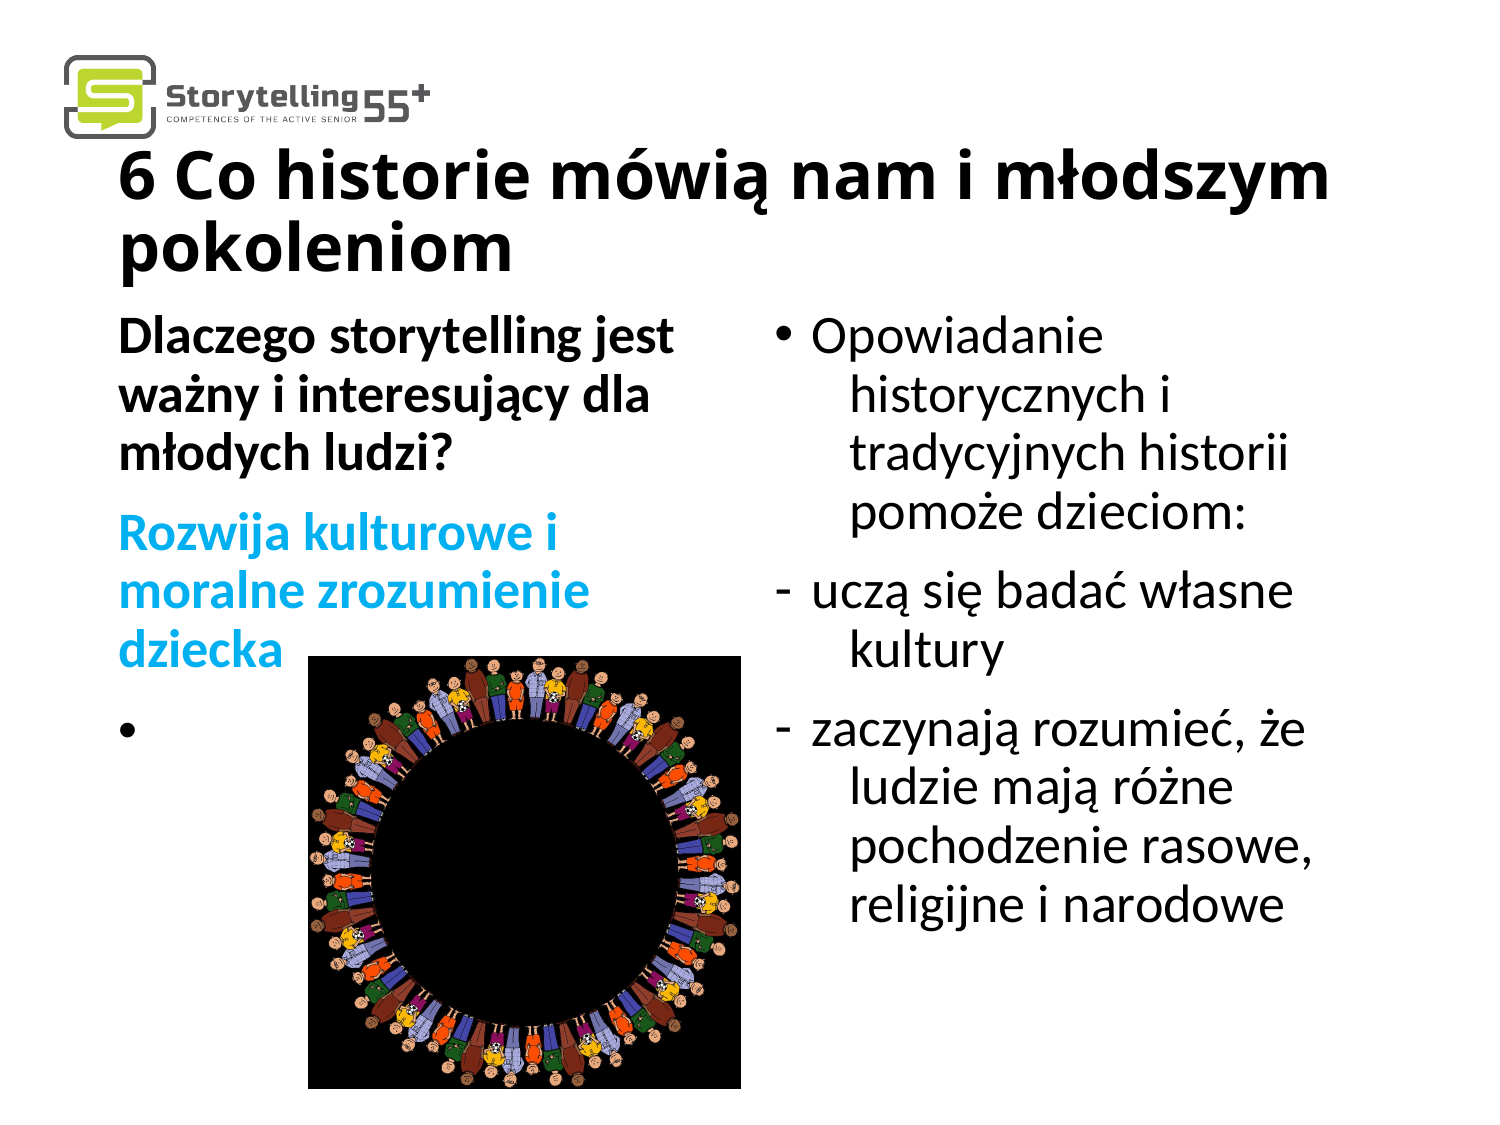

# 6 Co historie mówią nam i młodszym pokoleniom
Dlaczego storytelling jest ważny i interesujący dla młodych ludzi?
Rozwija kulturowe i moralne zrozumienie dziecka
Opowiadanie historycznych i tradycyjnych historii pomoże dzieciom:
uczą się badać własne kultury
zaczynają rozumieć, że ludzie mają różne pochodzenie rasowe, religijne i narodowe